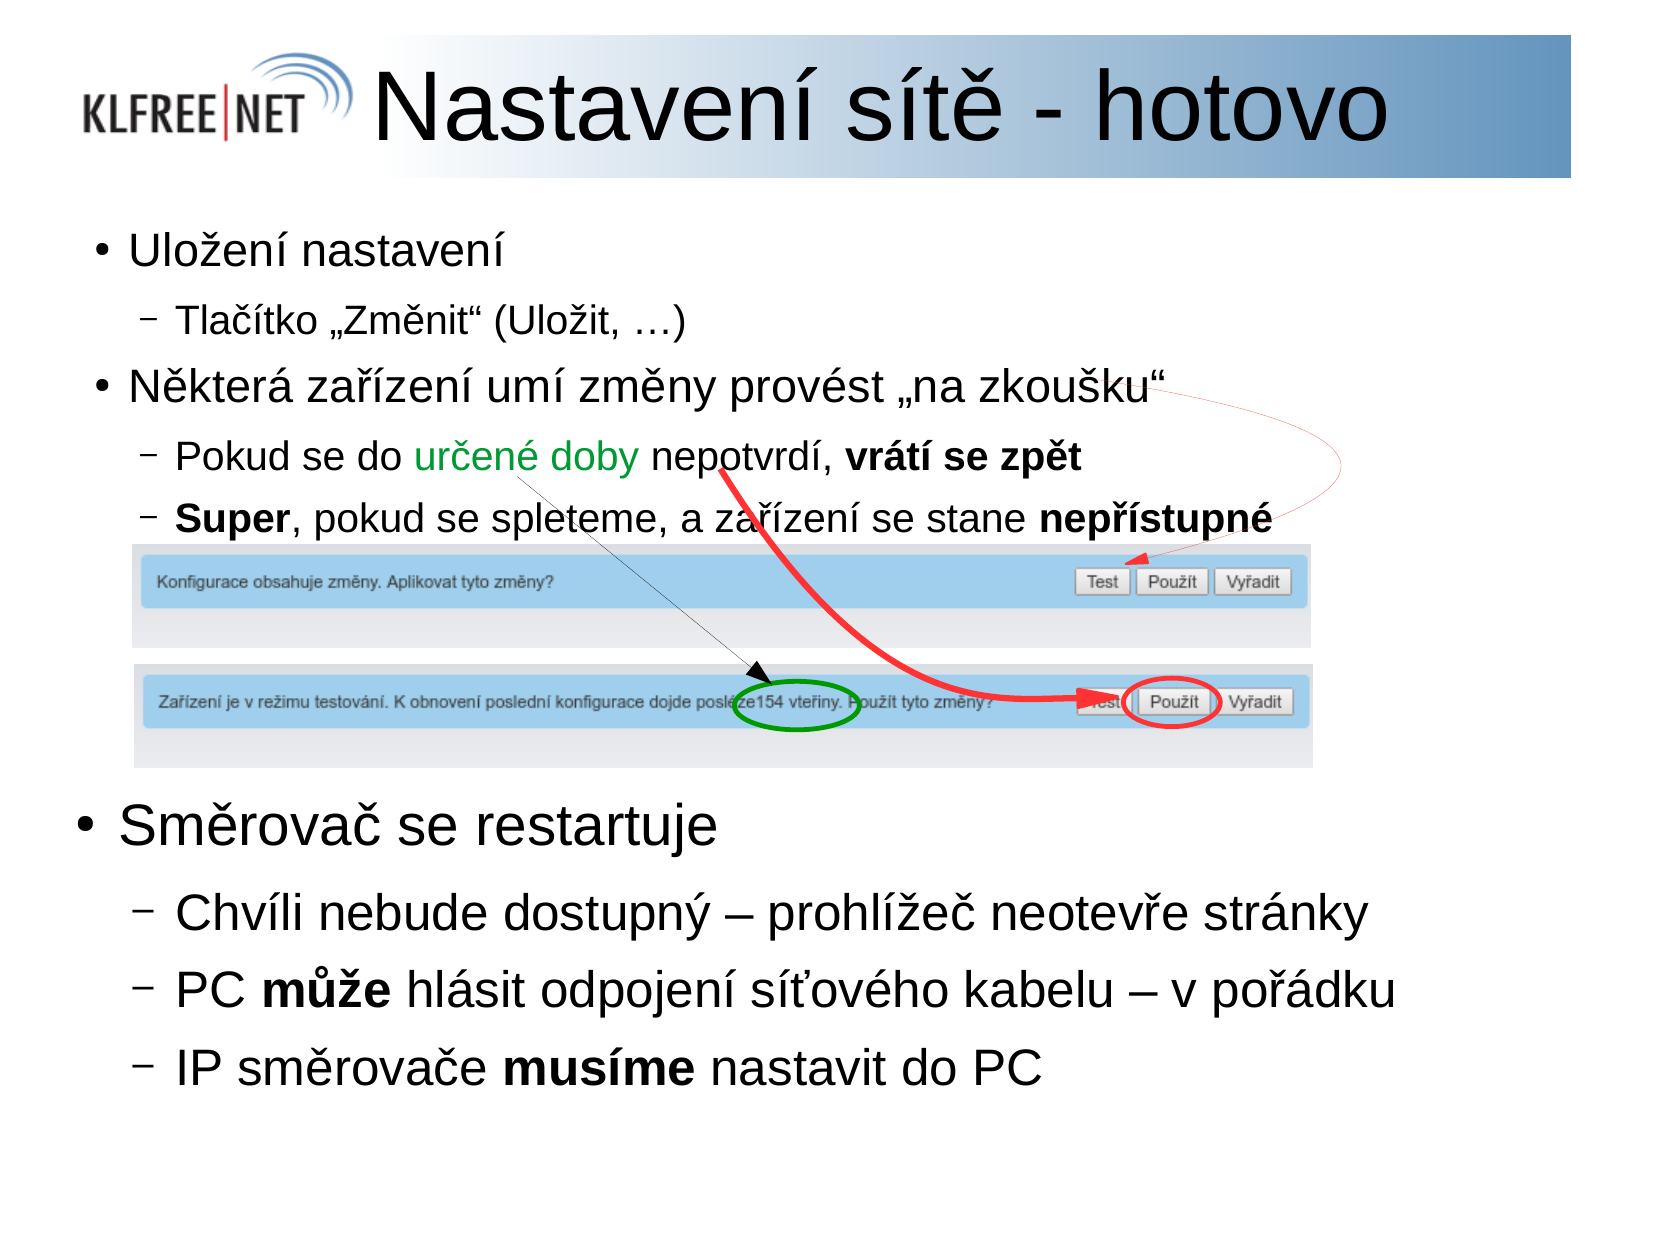

# Nastavení sítě - hotovo
Uložení nastavení
Tlačítko „Změnit“ (Uložit, …)
Některá zařízení umí změny provést „na zkoušku“
Pokud se do určené doby nepotvrdí, vrátí se zpět
Super, pokud se spleteme, a zařízení se stane nepřístupné
Směrovač se restartuje
Chvíli nebude dostupný – prohlížeč neotevře stránky
PC může hlásit odpojení síťového kabelu – v pořádku
IP směrovače musíme nastavit do PC